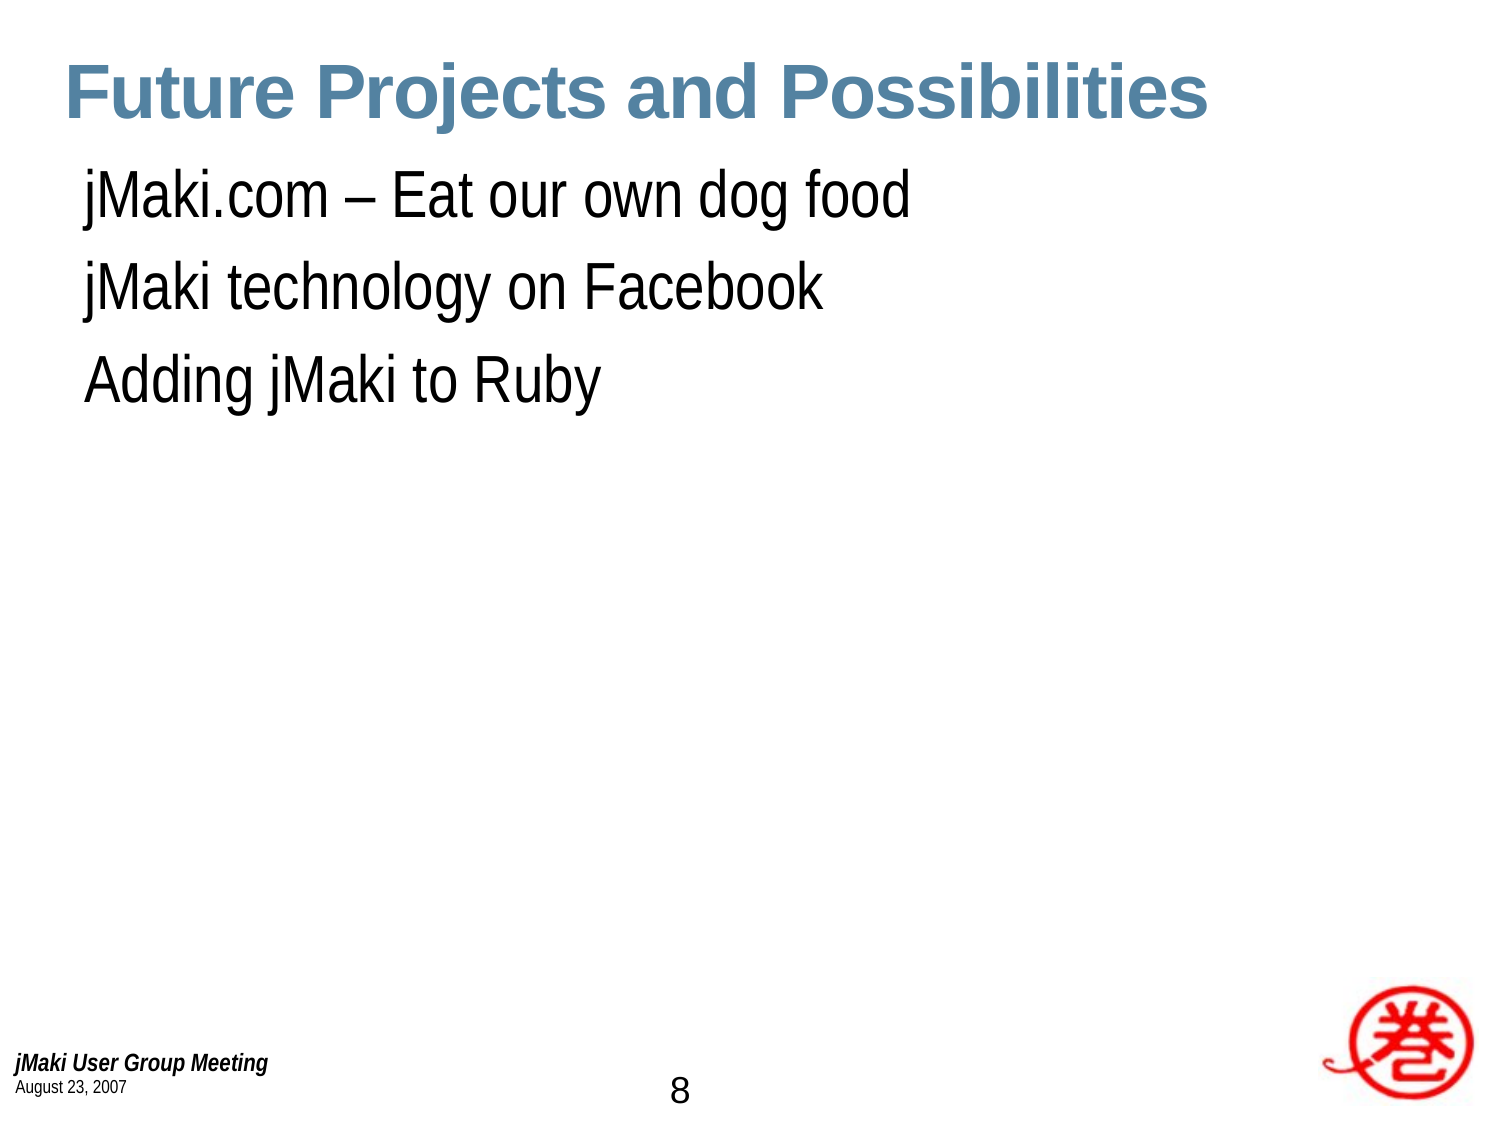

# Future Projects and Possibilities
jMaki.com – Eat our own dog food
jMaki technology on Facebook
Adding jMaki to Ruby